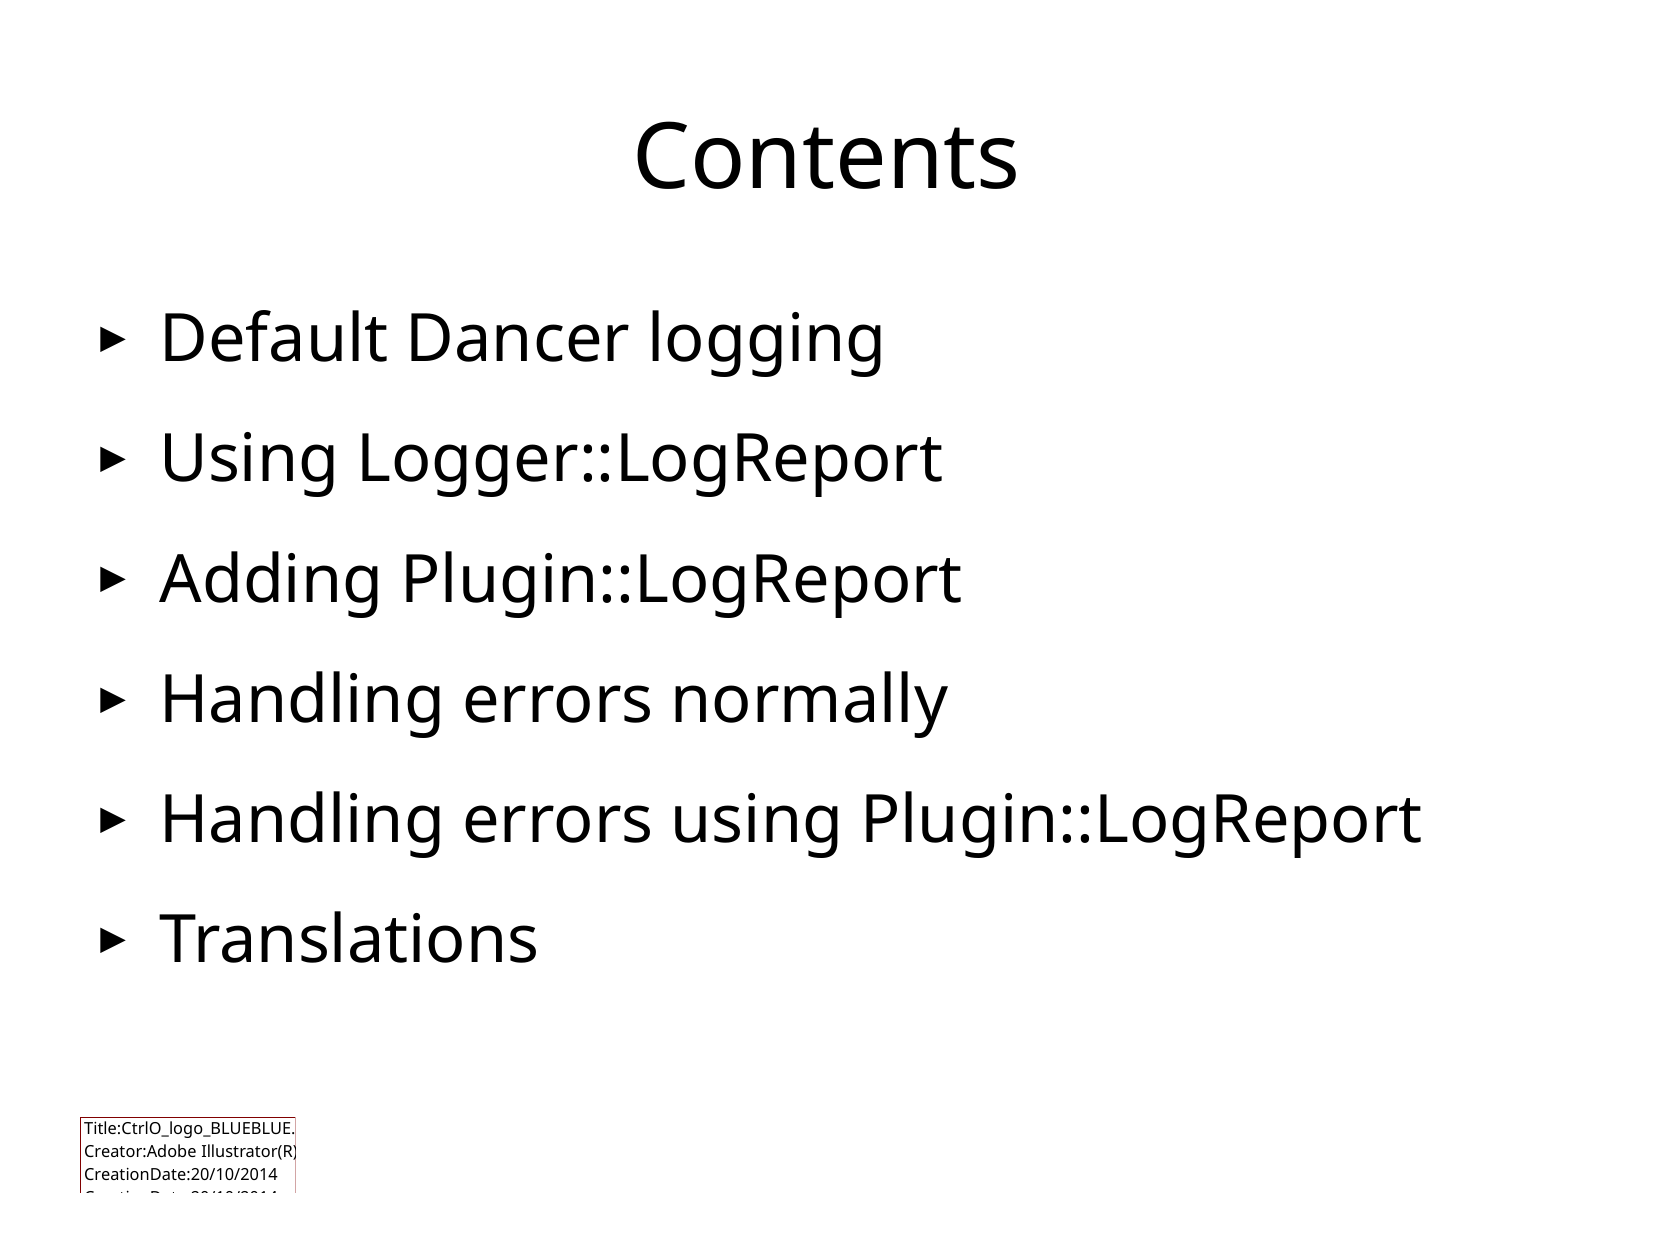

# Contents
Default Dancer logging
Using Logger::LogReport
Adding Plugin::LogReport
Handling errors normally
Handling errors using Plugin::LogReport
Translations